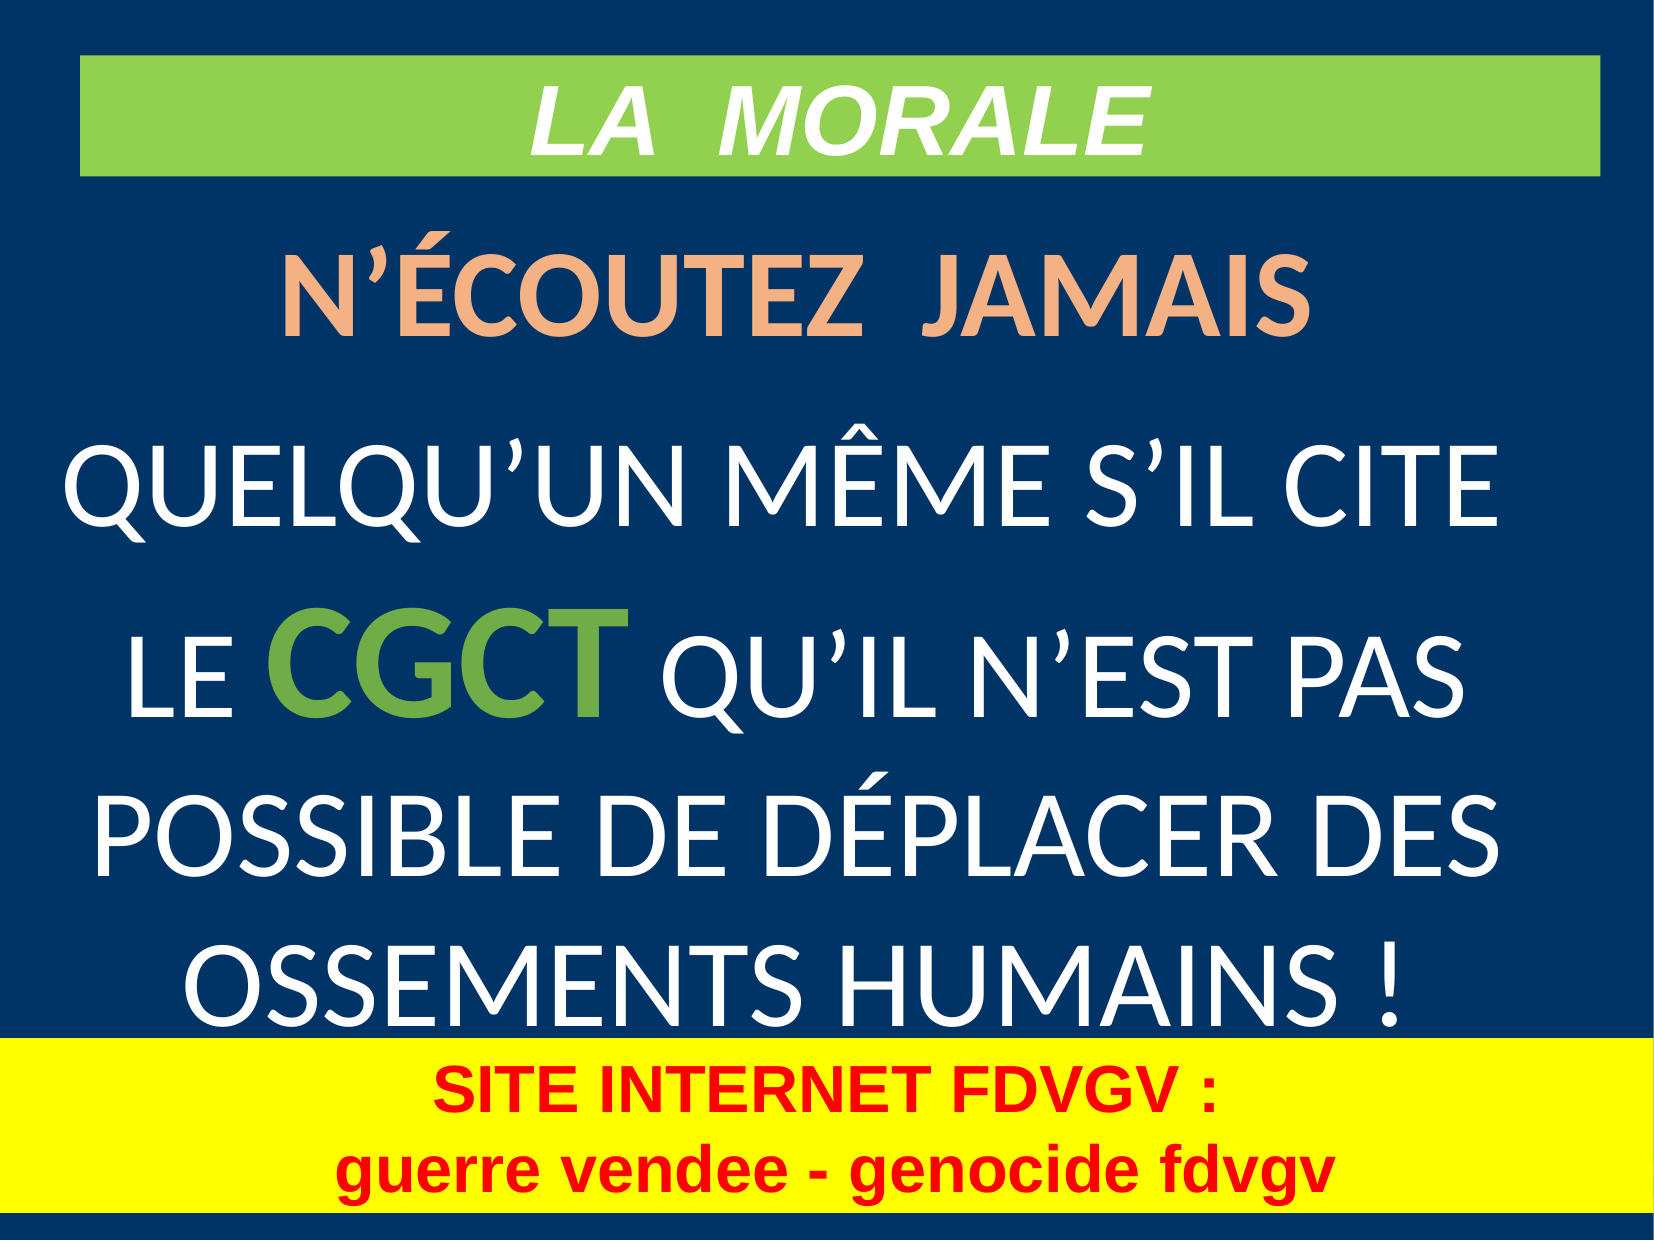

# LA MORALE
N’ÉCOUTEZ JAMAIS
QUELQU’UN MÊME S’IL CITE
LE CGCT QU’IL N’EST PAS POSSIBLE DE DÉPLACER DES OSSEMENTS HUMAINS !
SITE INTERNET FDVGV :
 guerre vendee - genocide fdvgv